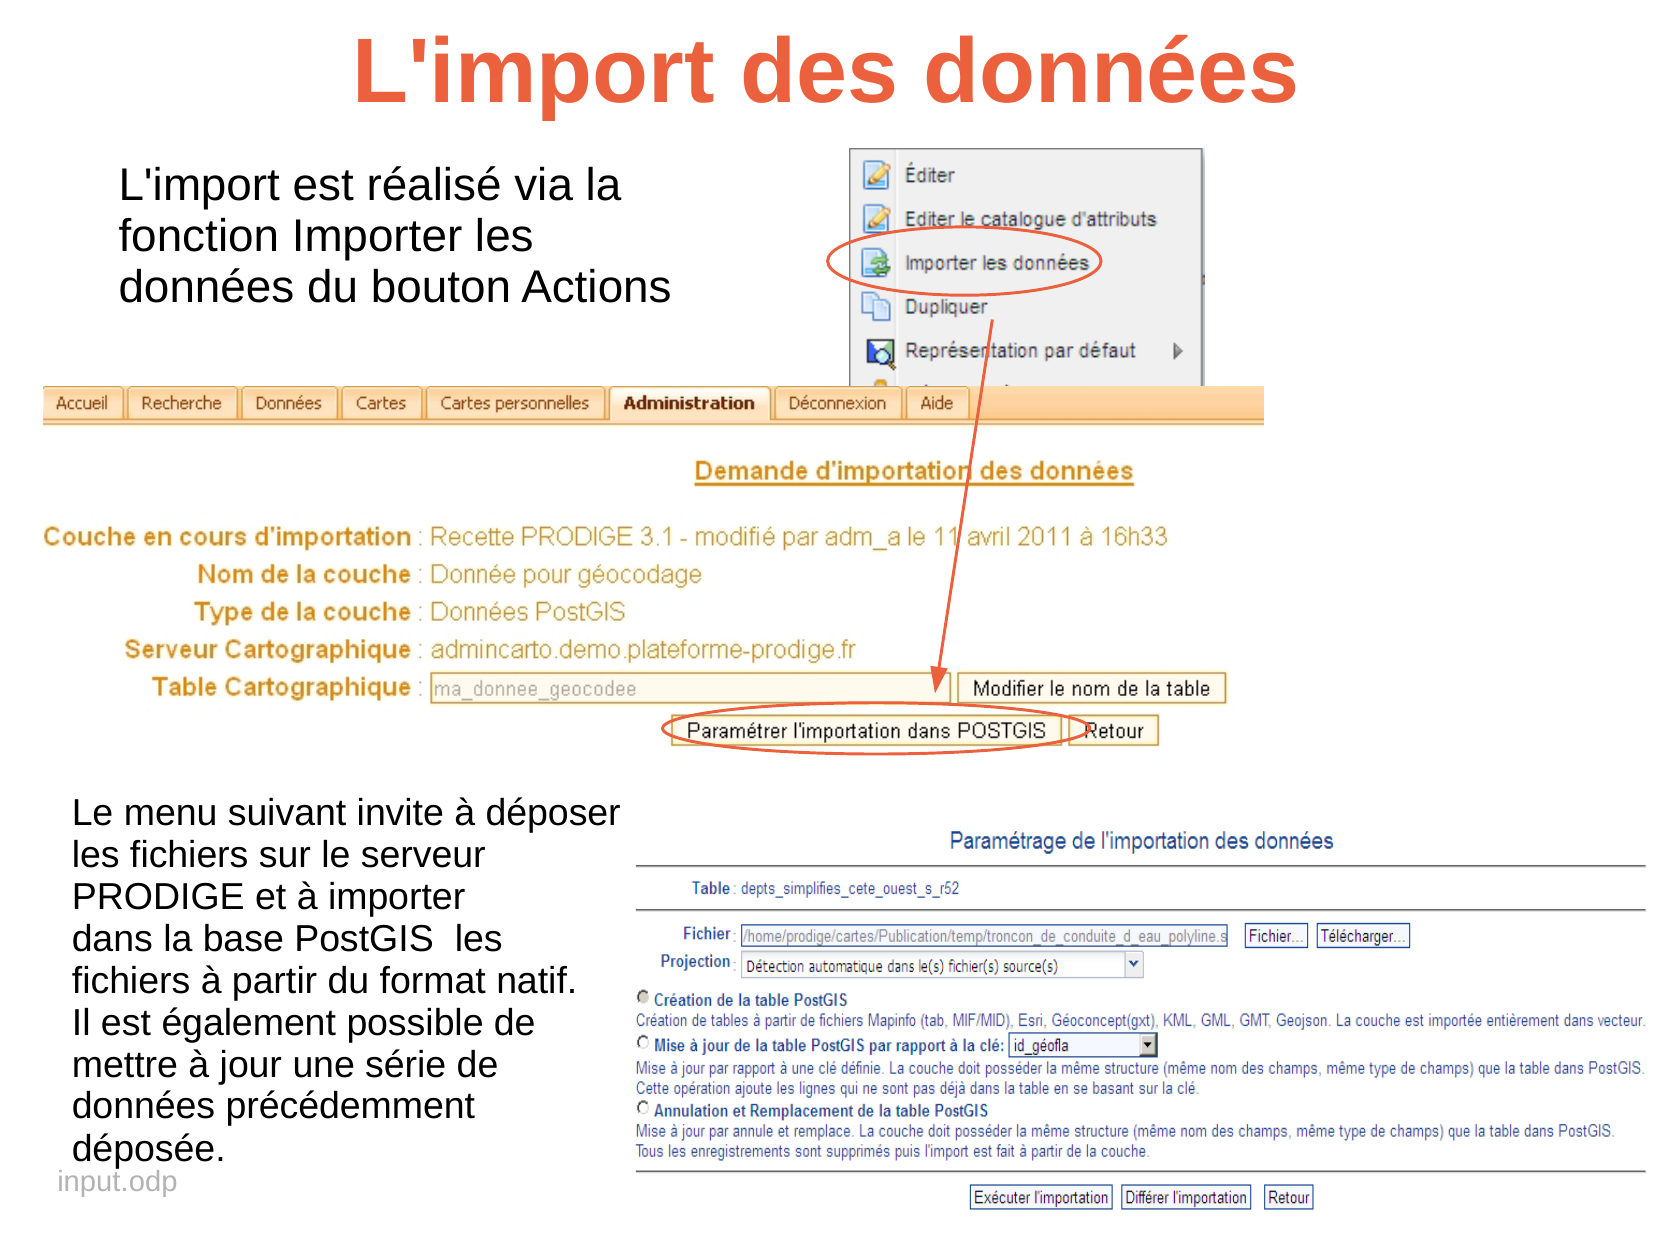

# L'import des données
L'import est réalisé via la fonction Importer les données du bouton Actions
Le menu suivant invite à déposer les fichiers sur le serveur PRODIGE et à importer
dans la base PostGIS les fichiers à partir du format natif.
Il est également possible de mettre à jour une série de données précédemment déposée.